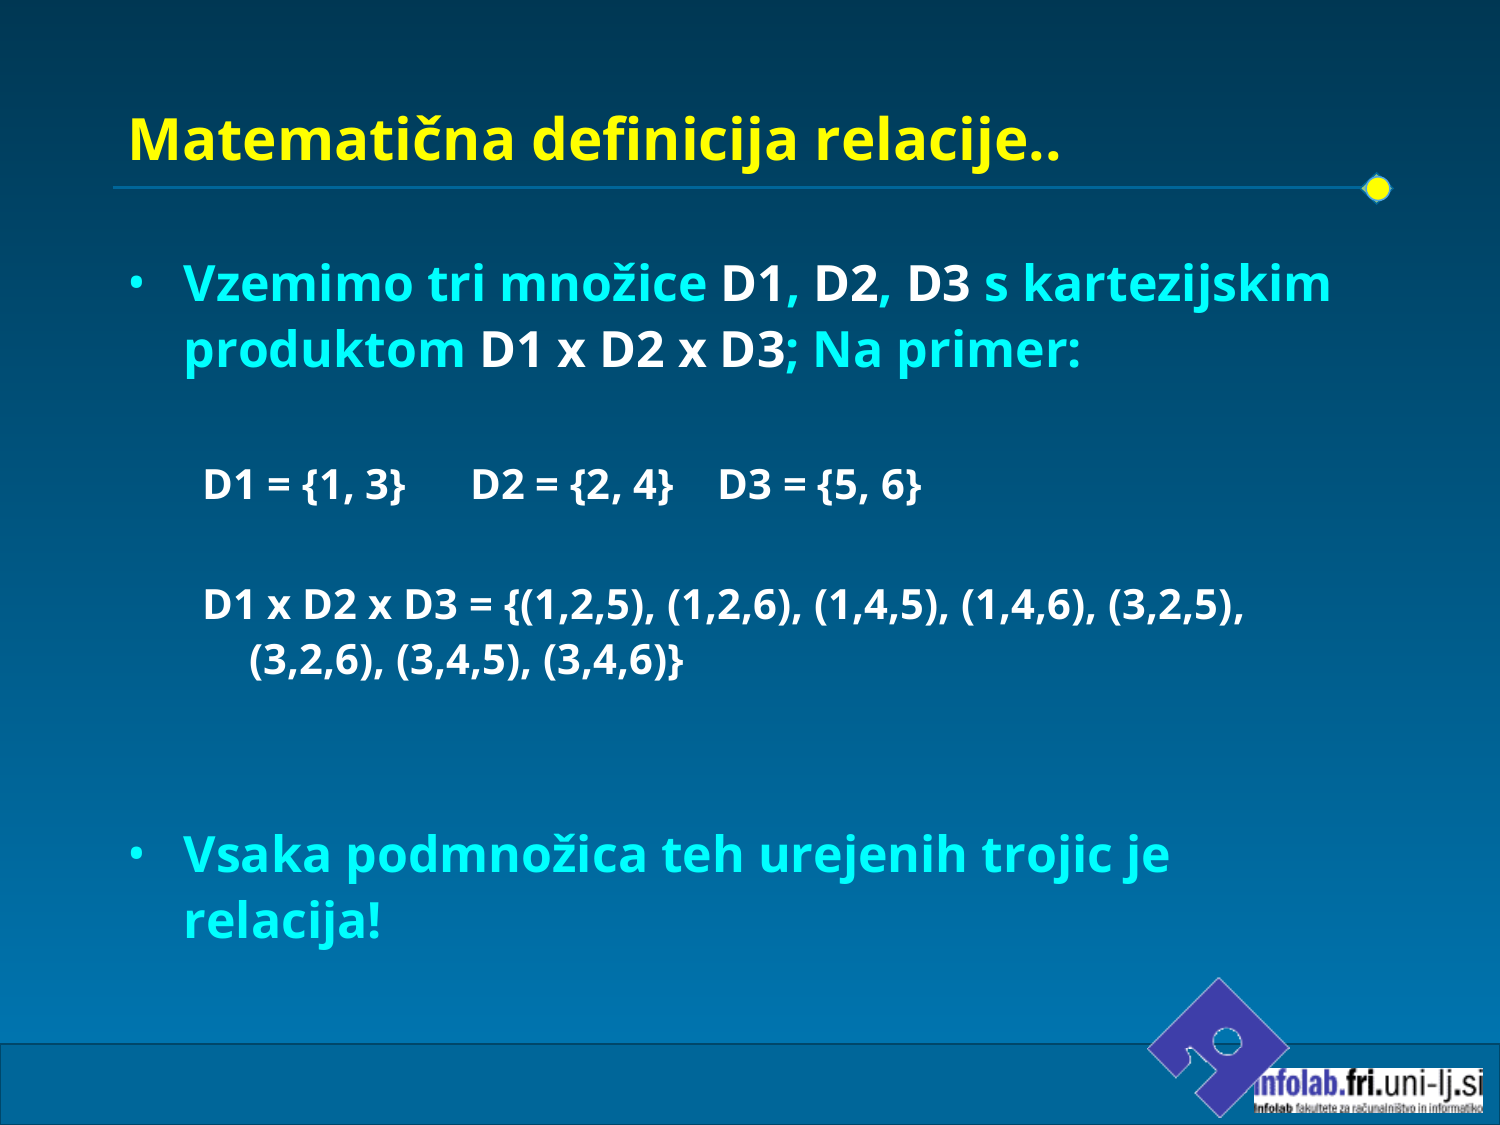

# Matematična definicija relacije..
Vzemimo tri množice D1, D2, D3 s kartezijskim produktom D1 x D2 x D3; Na primer:
D1 = {1, 3}	 D2 = {2, 4} D3 = {5, 6}
D1 x D2 x D3 = {(1,2,5), (1,2,6), (1,4,5), (1,4,6), (3,2,5), (3,2,6), (3,4,5), (3,4,6)}
Vsaka podmnožica teh urejenih trojic je relacija!